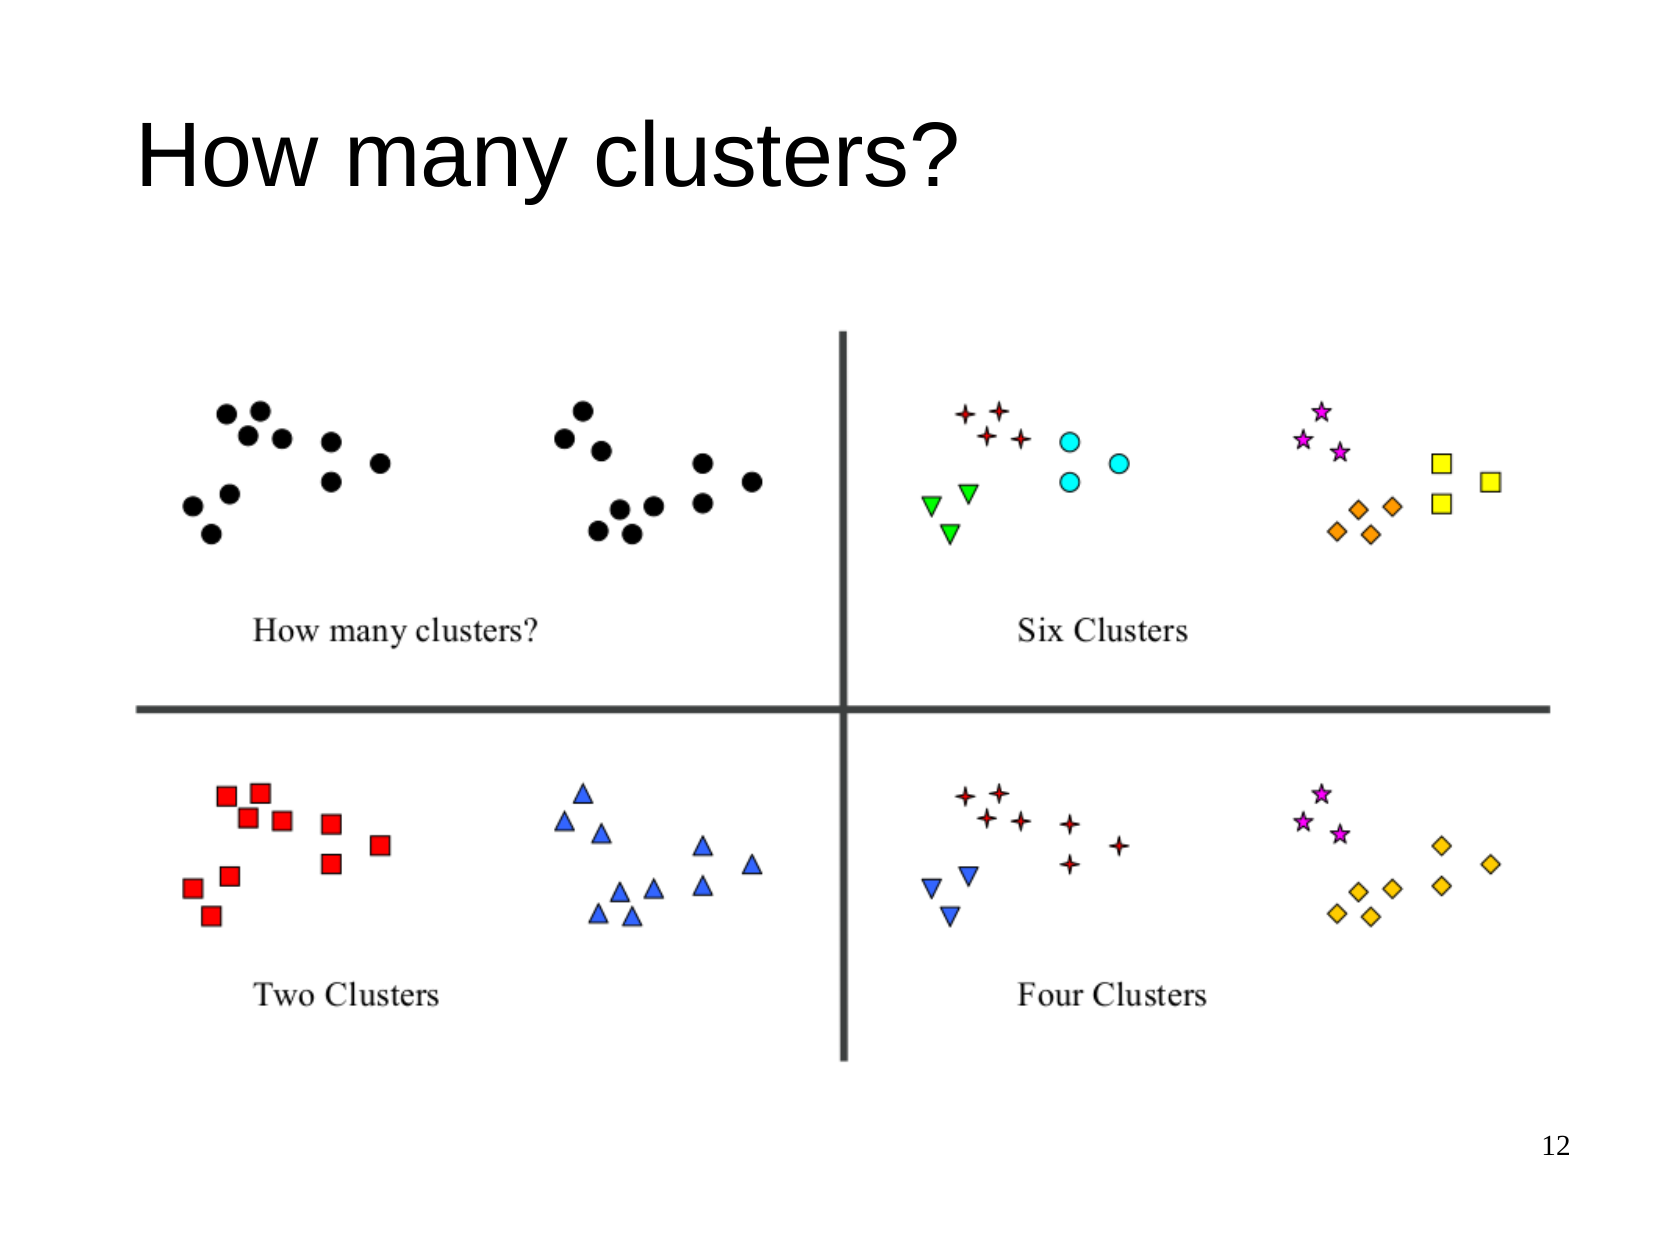

# How many clusters?
Boston University Slideshow Title Goes Here
12